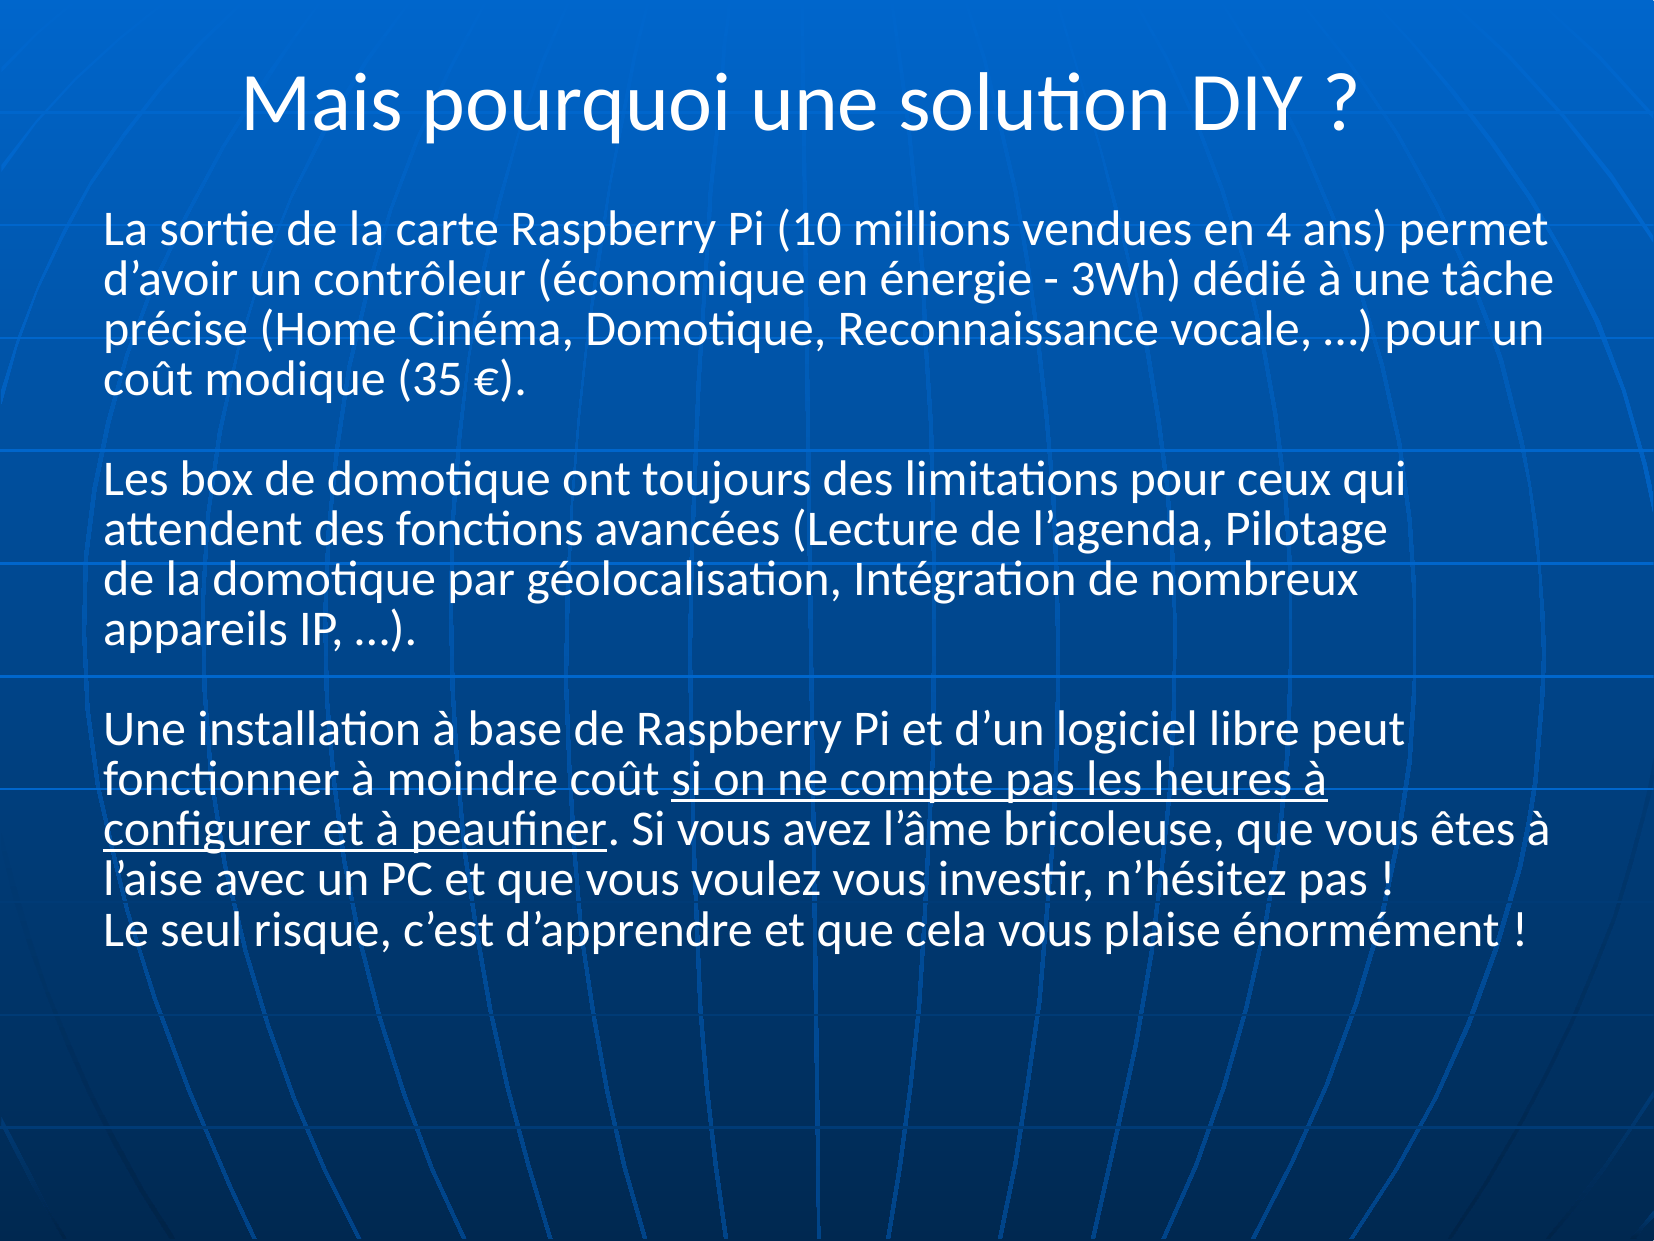

Mais pourquoi une solution DIY ?
La sortie de la carte Raspberry Pi (10 millions vendues en 4 ans) permet d’avoir un contrôleur (économique en énergie - 3Wh) dédié à une tâche précise (Home Cinéma, Domotique, Reconnaissance vocale, …) pour un coût modique (35 €).
Les box de domotique ont toujours des limitations pour ceux qui
attendent des fonctions avancées (Lecture de l’agenda, Pilotage
de la domotique par géolocalisation, Intégration de nombreux
appareils IP, …).
Une installation à base de Raspberry Pi et d’un logiciel libre peut
fonctionner à moindre coût si on ne compte pas les heures à
configurer et à peaufiner. Si vous avez l’âme bricoleuse, que vous êtes à l’aise avec un PC et que vous voulez vous investir, n’hésitez pas !
Le seul risque, c’est d’apprendre et que cela vous plaise énormément !